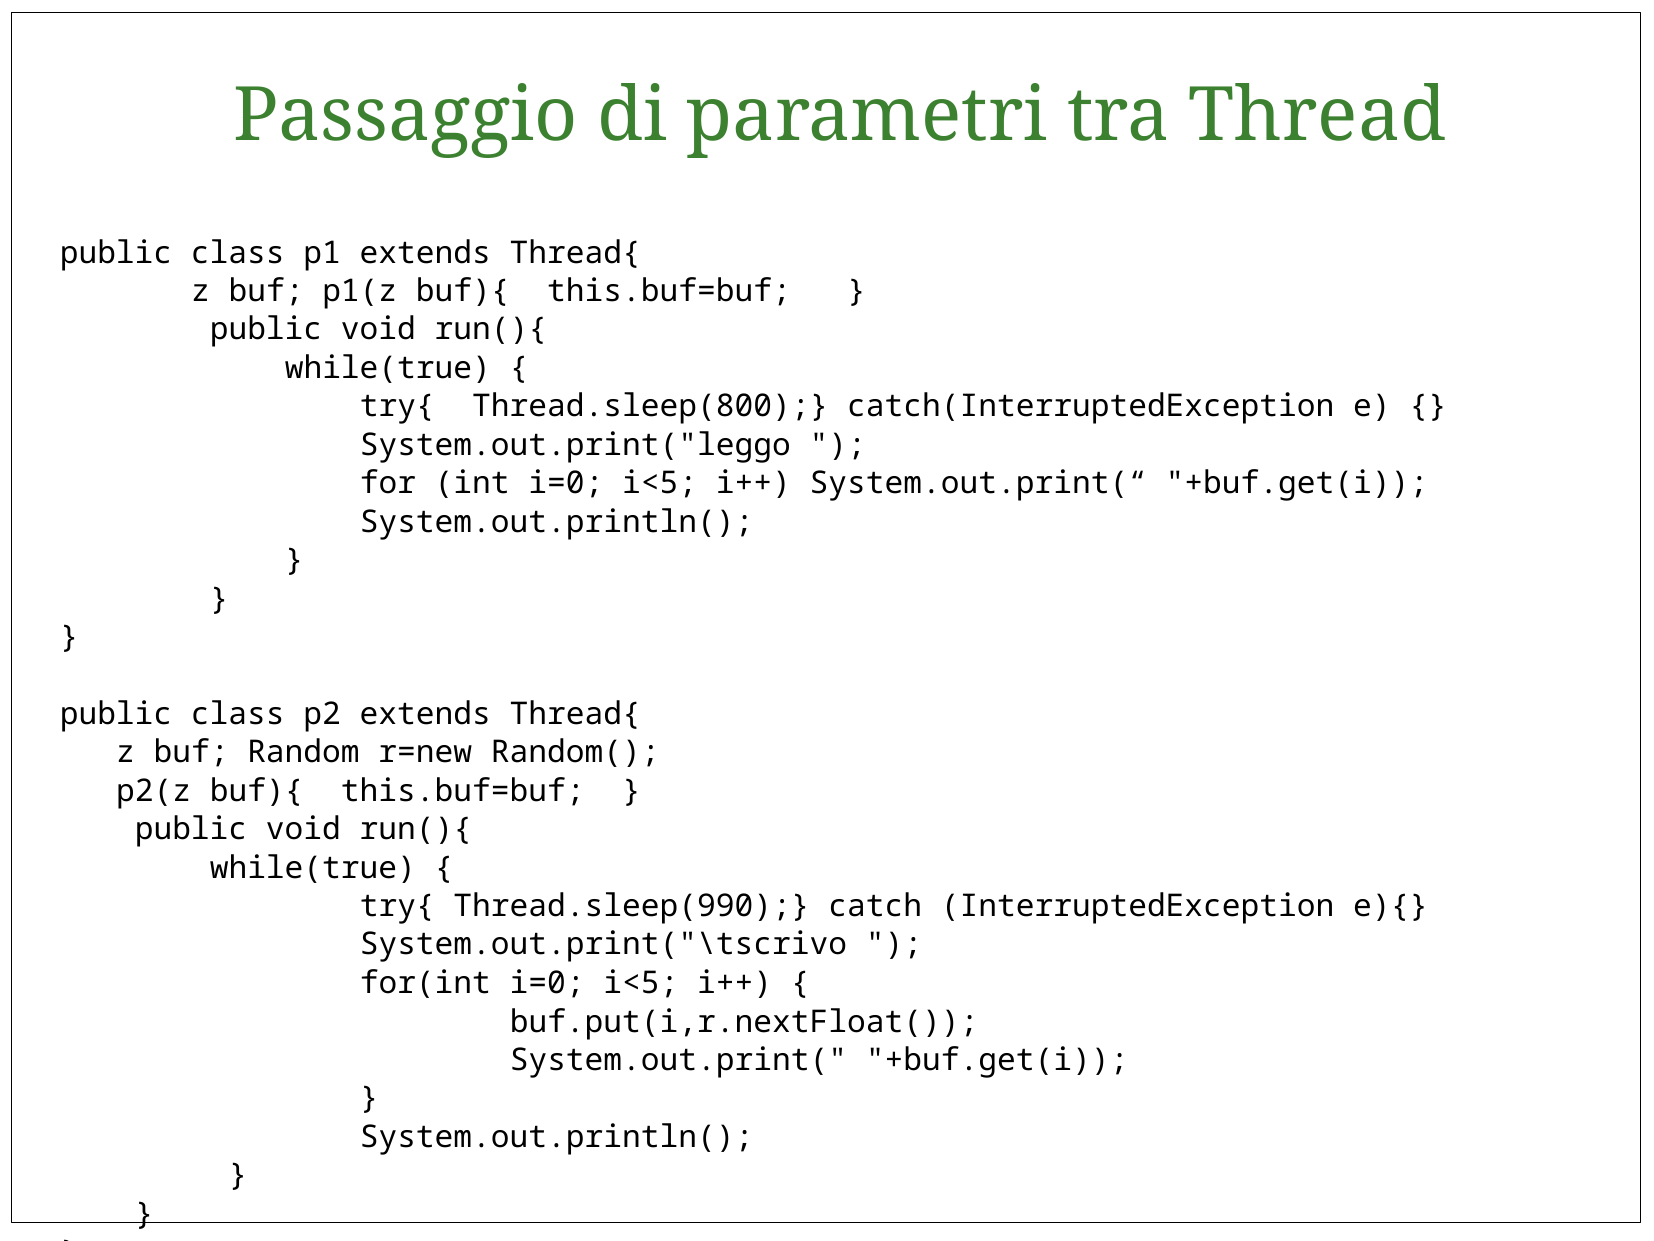

# Passaggio di parametri tra Thread
public class p1 extends Thread{
 z buf; p1(z buf){ this.buf=buf; }
		public void run(){
 	 while(true) {
 		try{ Thread.sleep(800);} catch(InterruptedException e) {}
 		System.out.print("leggo ");
 		for (int i=0; i<5; i++) System.out.print(“ "+buf.get(i));
 		System.out.println();
 	}
		}
}
public class p2 extends Thread{
 z buf; Random r=new Random();
 p2(z buf){ this.buf=buf; }
	public void run(){
 while(true) {
		 	try{ Thread.sleep(990);} catch (InterruptedException e){}
 	 	System.out.print("\tscrivo ");
 	 	for(int i=0; i<5; i++) {
 buf.put(i,r.nextFloat());
 System.out.print(" "+buf.get(i));
 	 	}
 		System.out.println();
 }
	}
}